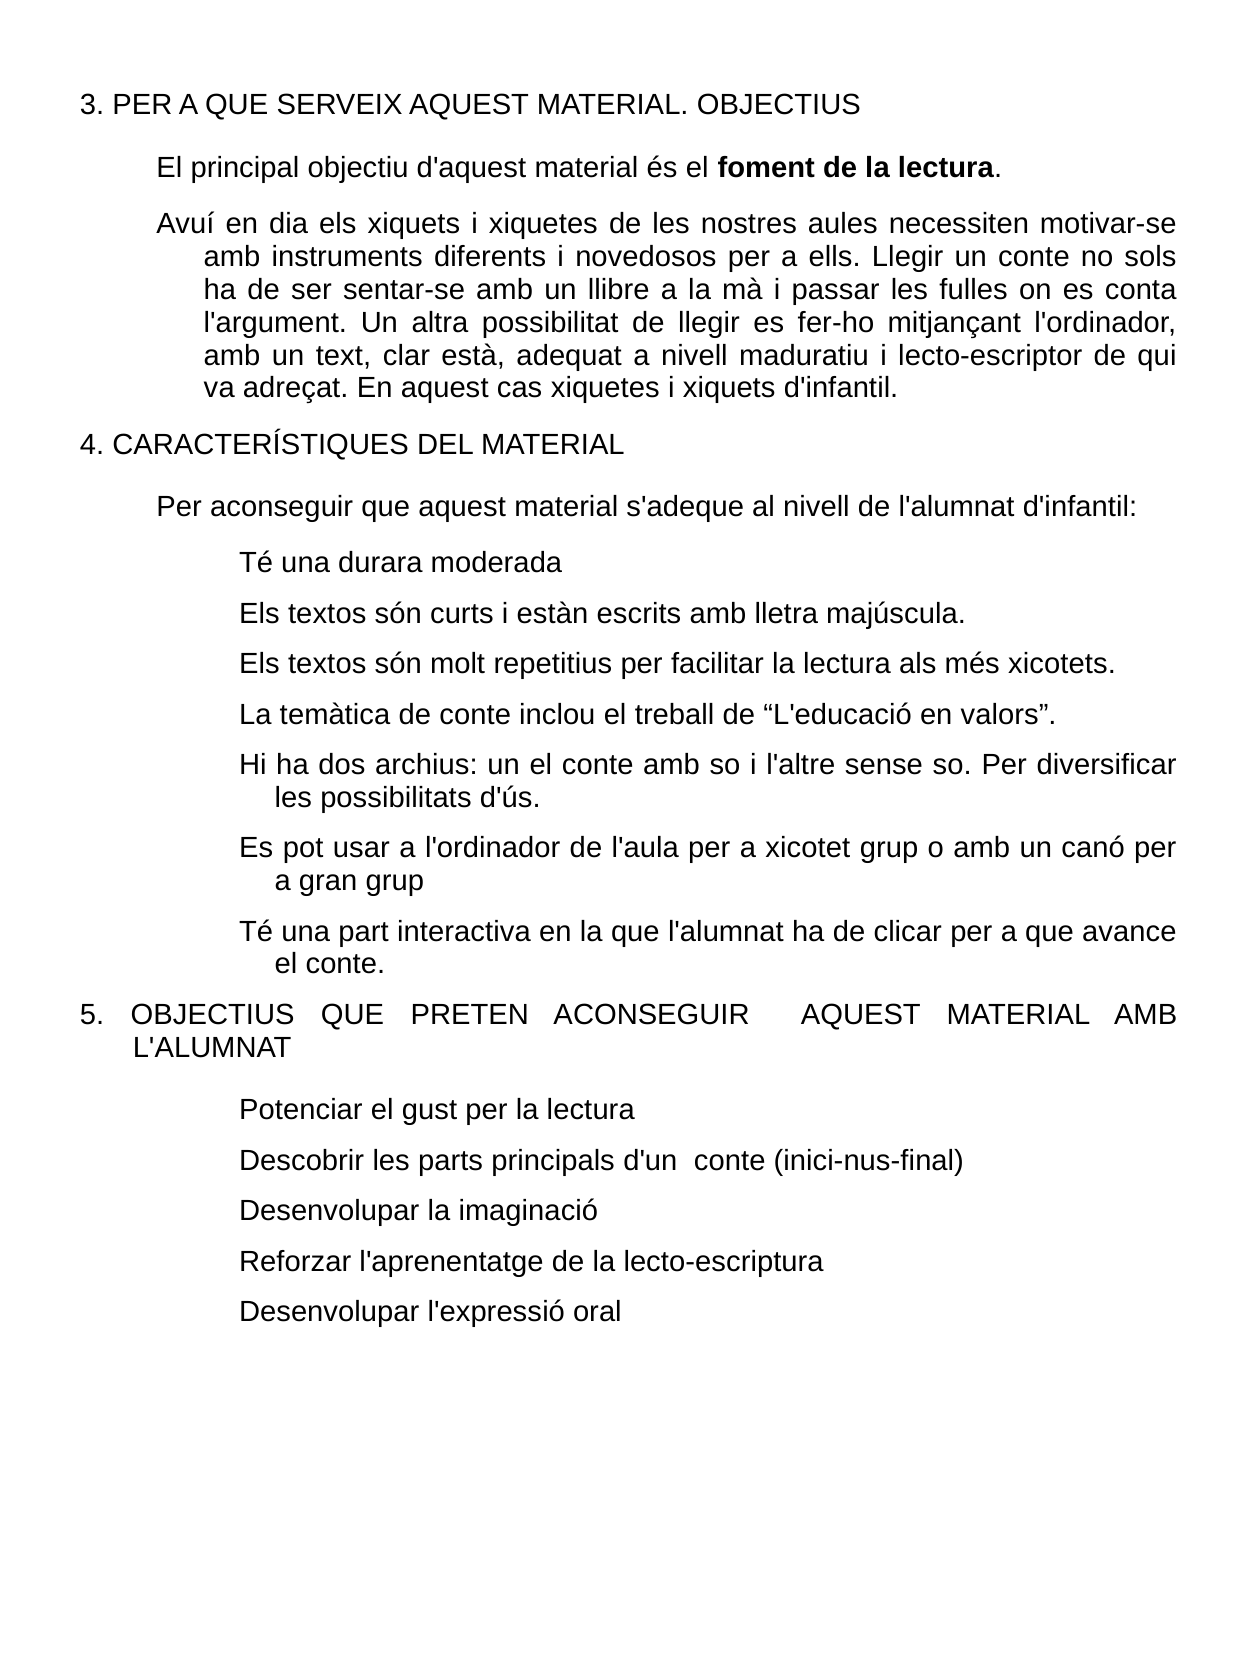

# 3. PER A QUE SERVEIX AQUEST MATERIAL. OBJECTIUS
El principal objectiu d'aquest material és el foment de la lectura.
Avuí en dia els xiquets i xiquetes de les nostres aules necessiten motivar-se amb instruments diferents i novedosos per a ells. Llegir un conte no sols ha de ser sentar-se amb un llibre a la mà i passar les fulles on es conta l'argument. Un altra possibilitat de llegir es fer-ho mitjançant l'ordinador, amb un text, clar està, adequat a nivell maduratiu i lecto-escriptor de qui va adreçat. En aquest cas xiquetes i xiquets d'infantil.
4. CARACTERÍSTIQUES DEL MATERIAL
Per aconseguir que aquest material s'adeque al nivell de l'alumnat d'infantil:
Té una durara moderada
Els textos són curts i estàn escrits amb lletra majúscula.
Els textos són molt repetitius per facilitar la lectura als més xicotets.
La temàtica de conte inclou el treball de “L'educació en valors”.
Hi ha dos archius: un el conte amb so i l'altre sense so. Per diversificar les possibilitats d'ús.
Es pot usar a l'ordinador de l'aula per a xicotet grup o amb un canó per a gran grup
Té una part interactiva en la que l'alumnat ha de clicar per a que avance el conte.
5. OBJECTIUS QUE PRETEN ACONSEGUIR AQUEST MATERIAL AMB L'ALUMNAT
Potenciar el gust per la lectura
Descobrir les parts principals d'un conte (inici-nus-final)
Desenvolupar la imaginació
Reforzar l'aprenentatge de la lecto-escriptura
Desenvolupar l'expressió oral